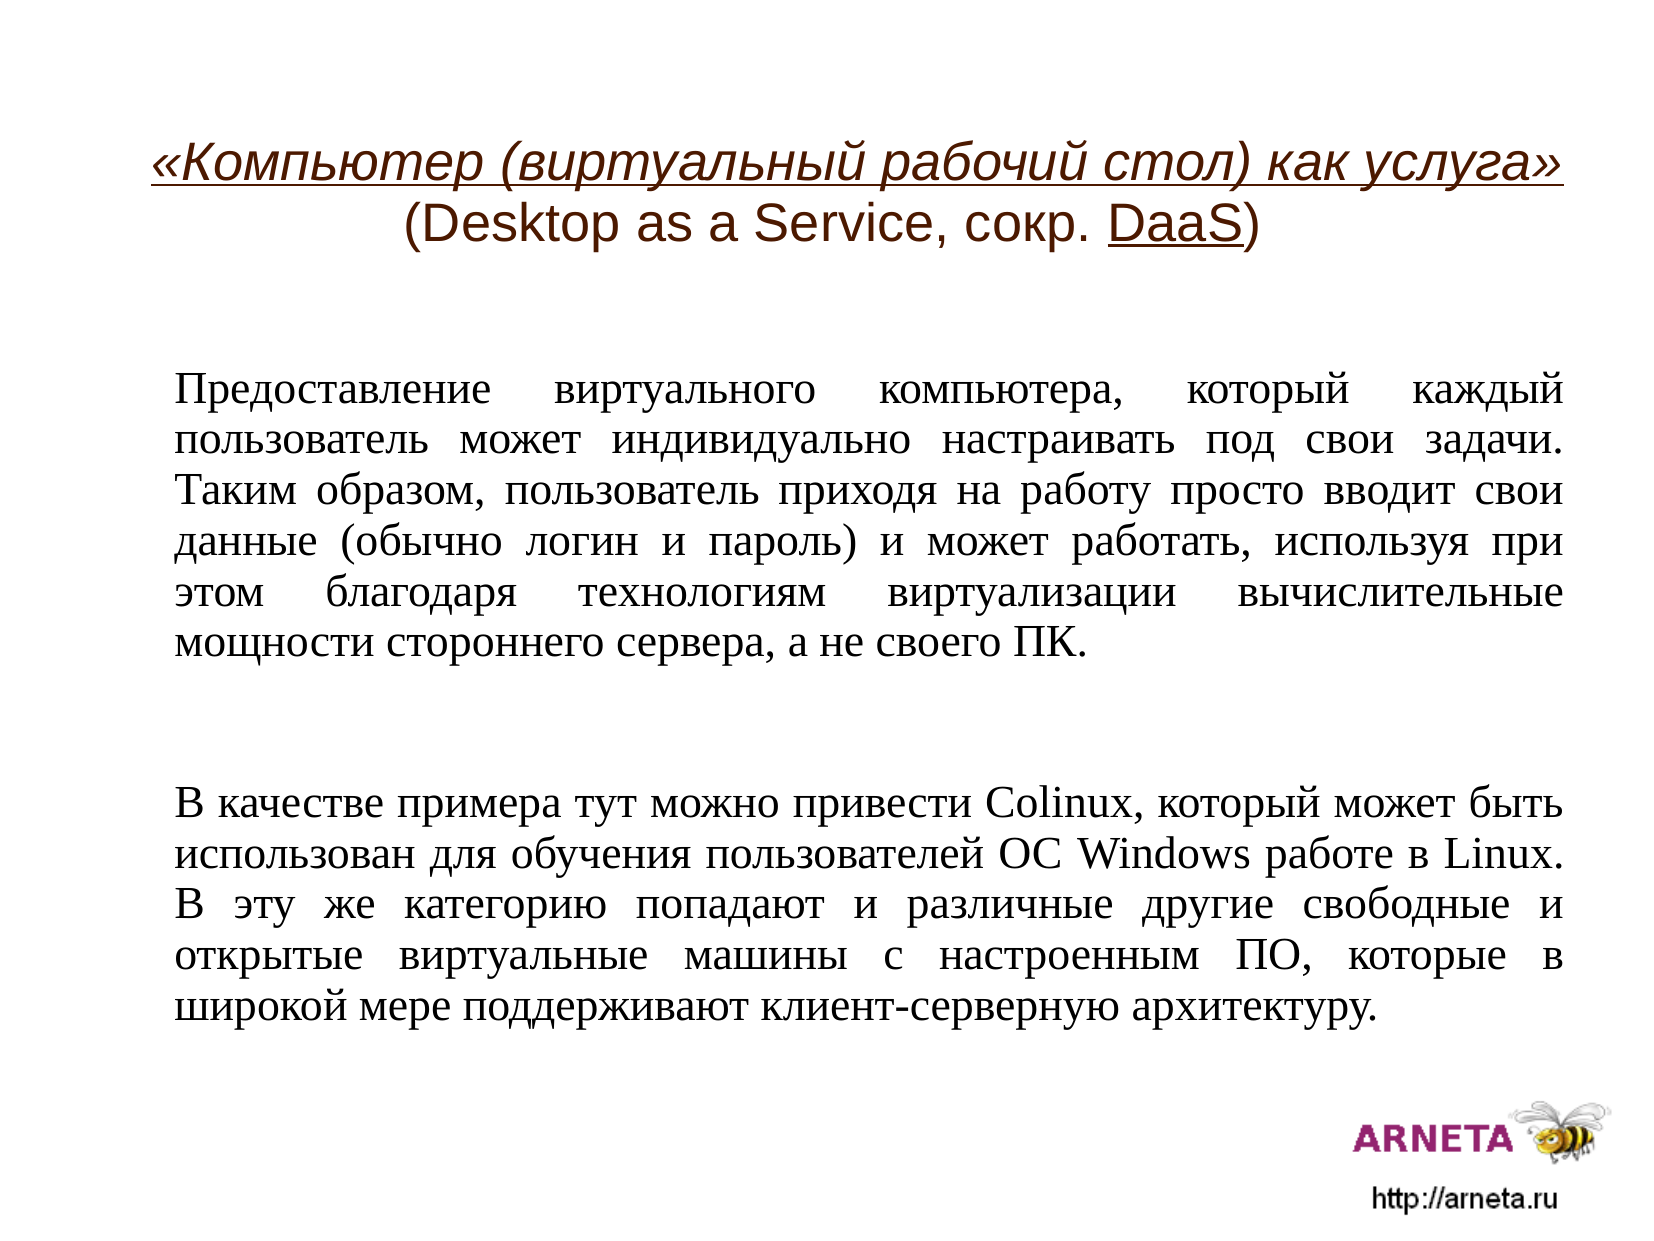

# «Компьютер (виртуальный рабочий стол) как услуга» (Desktop as a Service, сокр. DaaS)
Предоставление виртуального компьютера, который каждый пользователь может индивидуально настраивать под свои задачи. Таким образом, пользователь приходя на работу просто вводит свои данные (обычно логин и пароль) и может работать, используя при этом благодаря технологиям виртуализации вычислительные мощности стороннего сервера, а не своего ПК.
В качестве примера тут можно привести Colinux, который может быть использован для обучения пользователей ОС Windows работе в Linux. В эту же категорию попадают и различные другие свободные и открытые виртуальные машины с настроенным ПО, которые в широкой мере поддерживают клиент-серверную архитектуру.